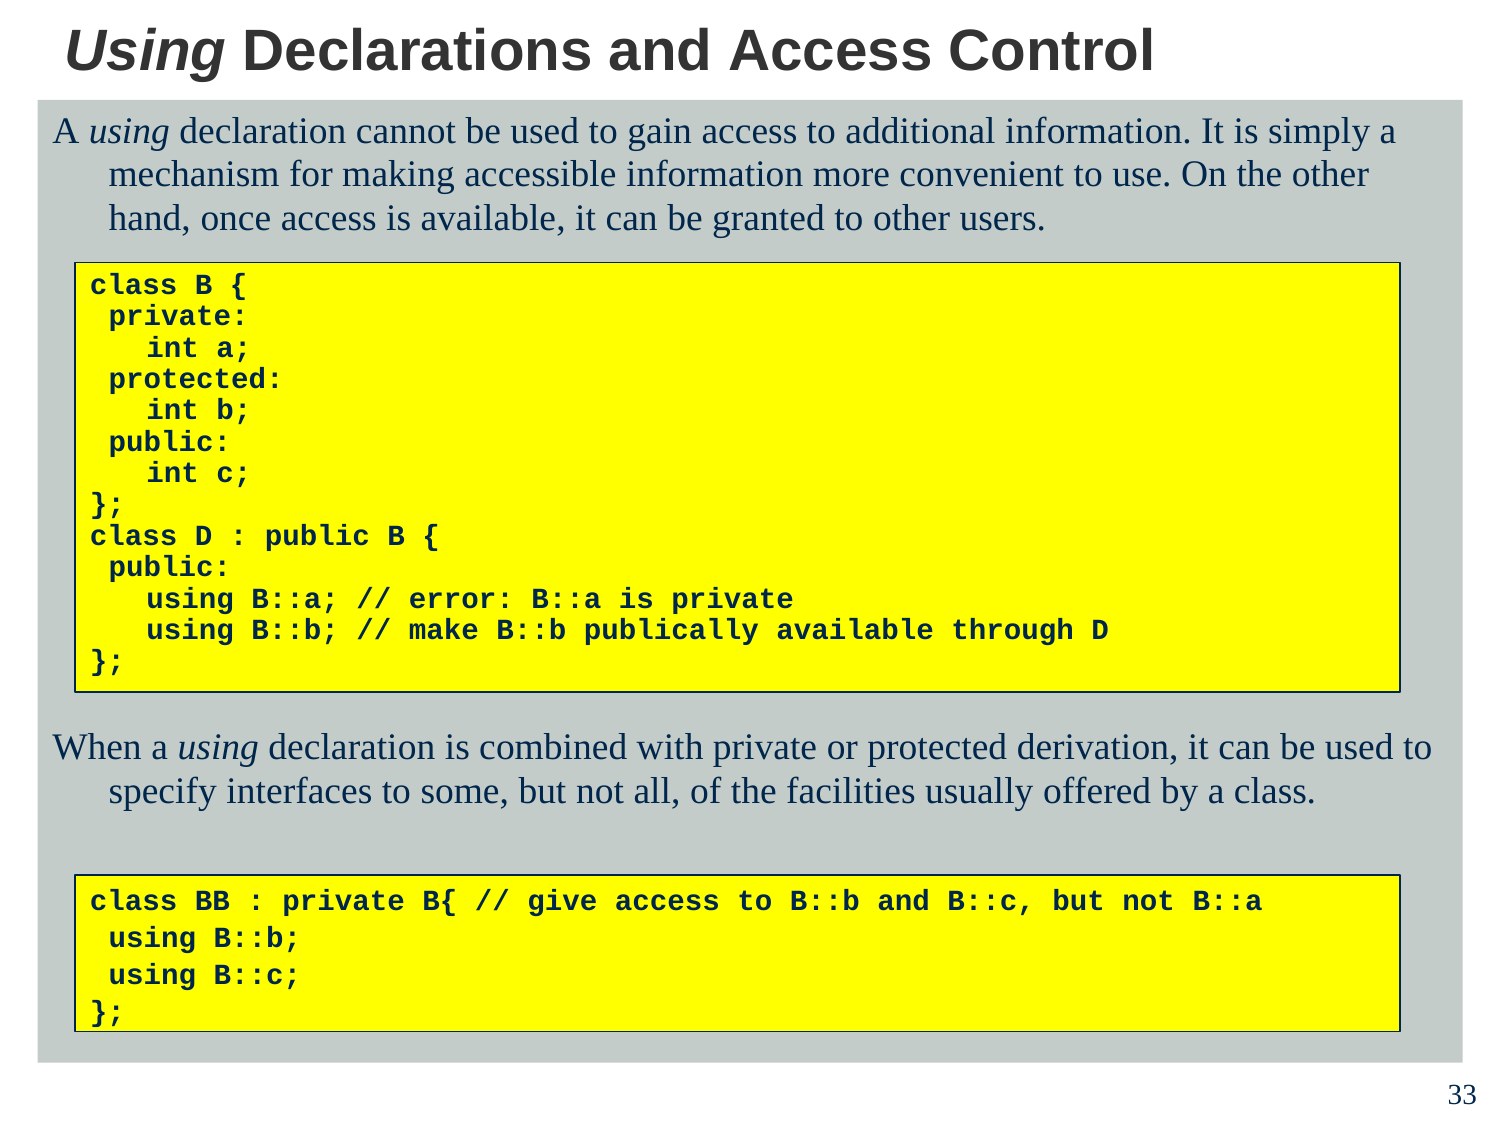

# Using Declarations and Access Control
A using declaration cannot be used to gain access to additional information. It is simply a mechanism for making accessible information more convenient to use. On the other hand, once access is available, it can be granted to other users.
When a using declaration is combined with private or protected derivation, it can be used to specify interfaces to some, but not all, of the facilities usually offered by a class.
class B {
	private:
		int a;
	protected:
		int b;
	public:
		int c;
};
class D : public B {
	public:
		using B::a; // error: B::a is private
		using B::b; // make B::b publically available through D
};
class BB : private B{ // give access to B::b and B::c, but not B::a
	using B::b;
	using B::c;
};